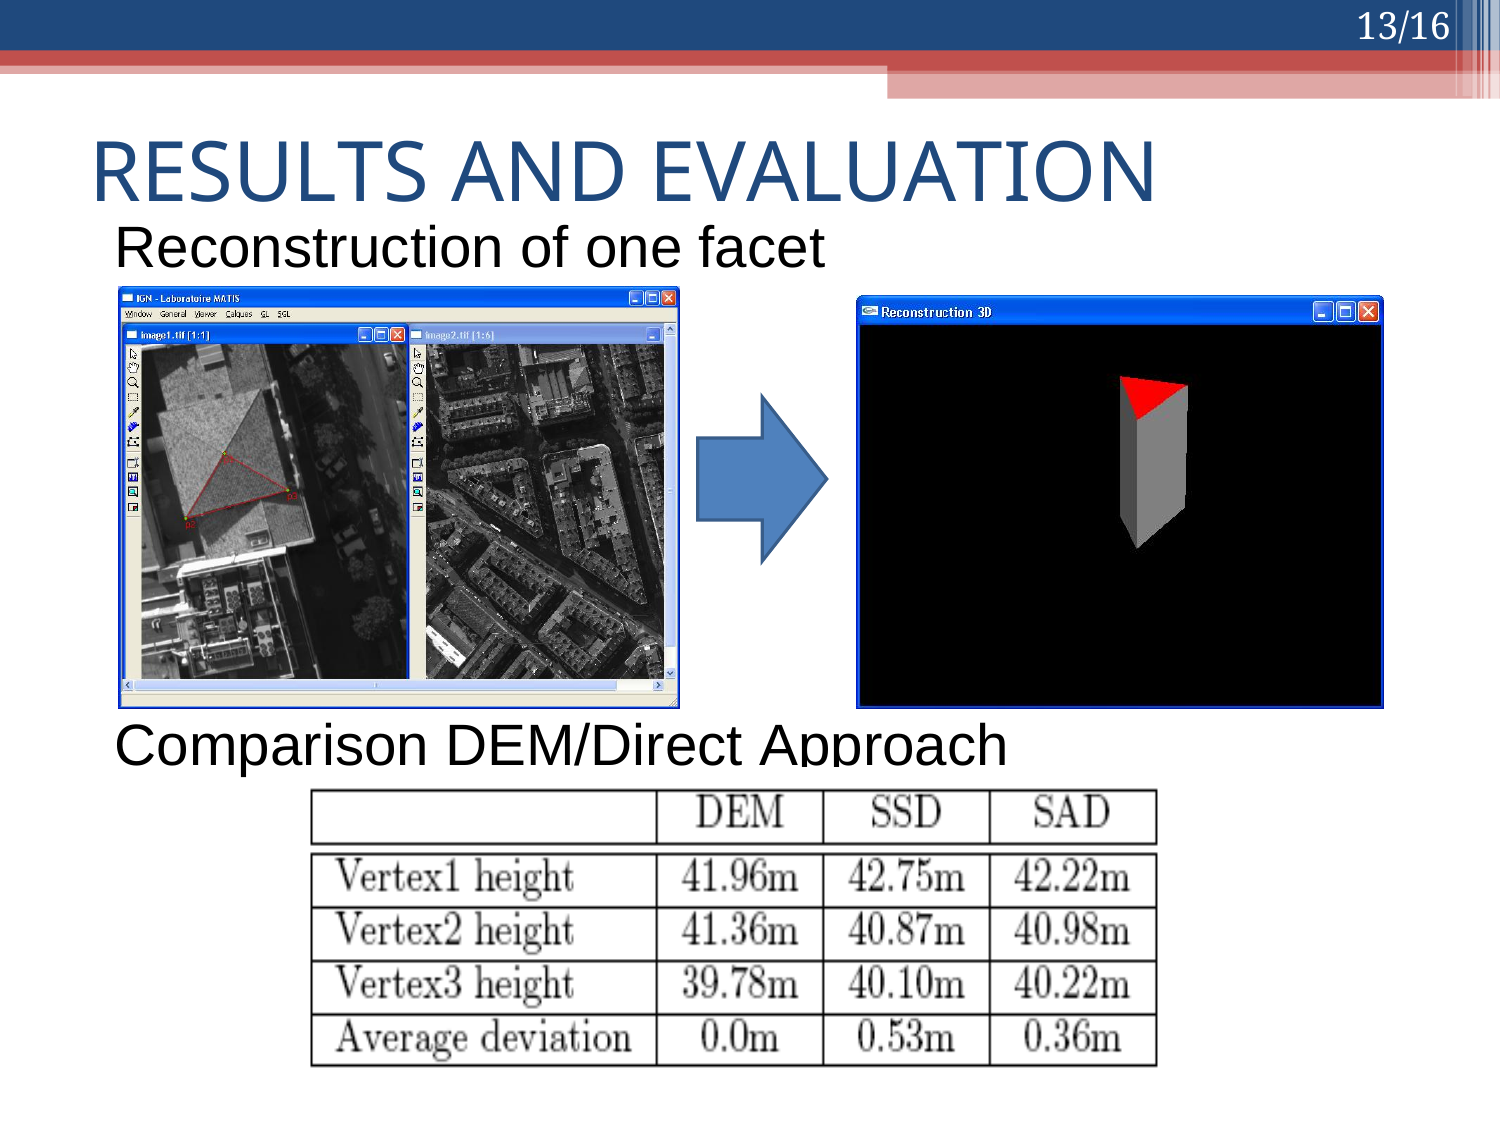

RESULTS AND EVALUATION
# Reconstruction of one facet
Comparison DEM/Direct Approach